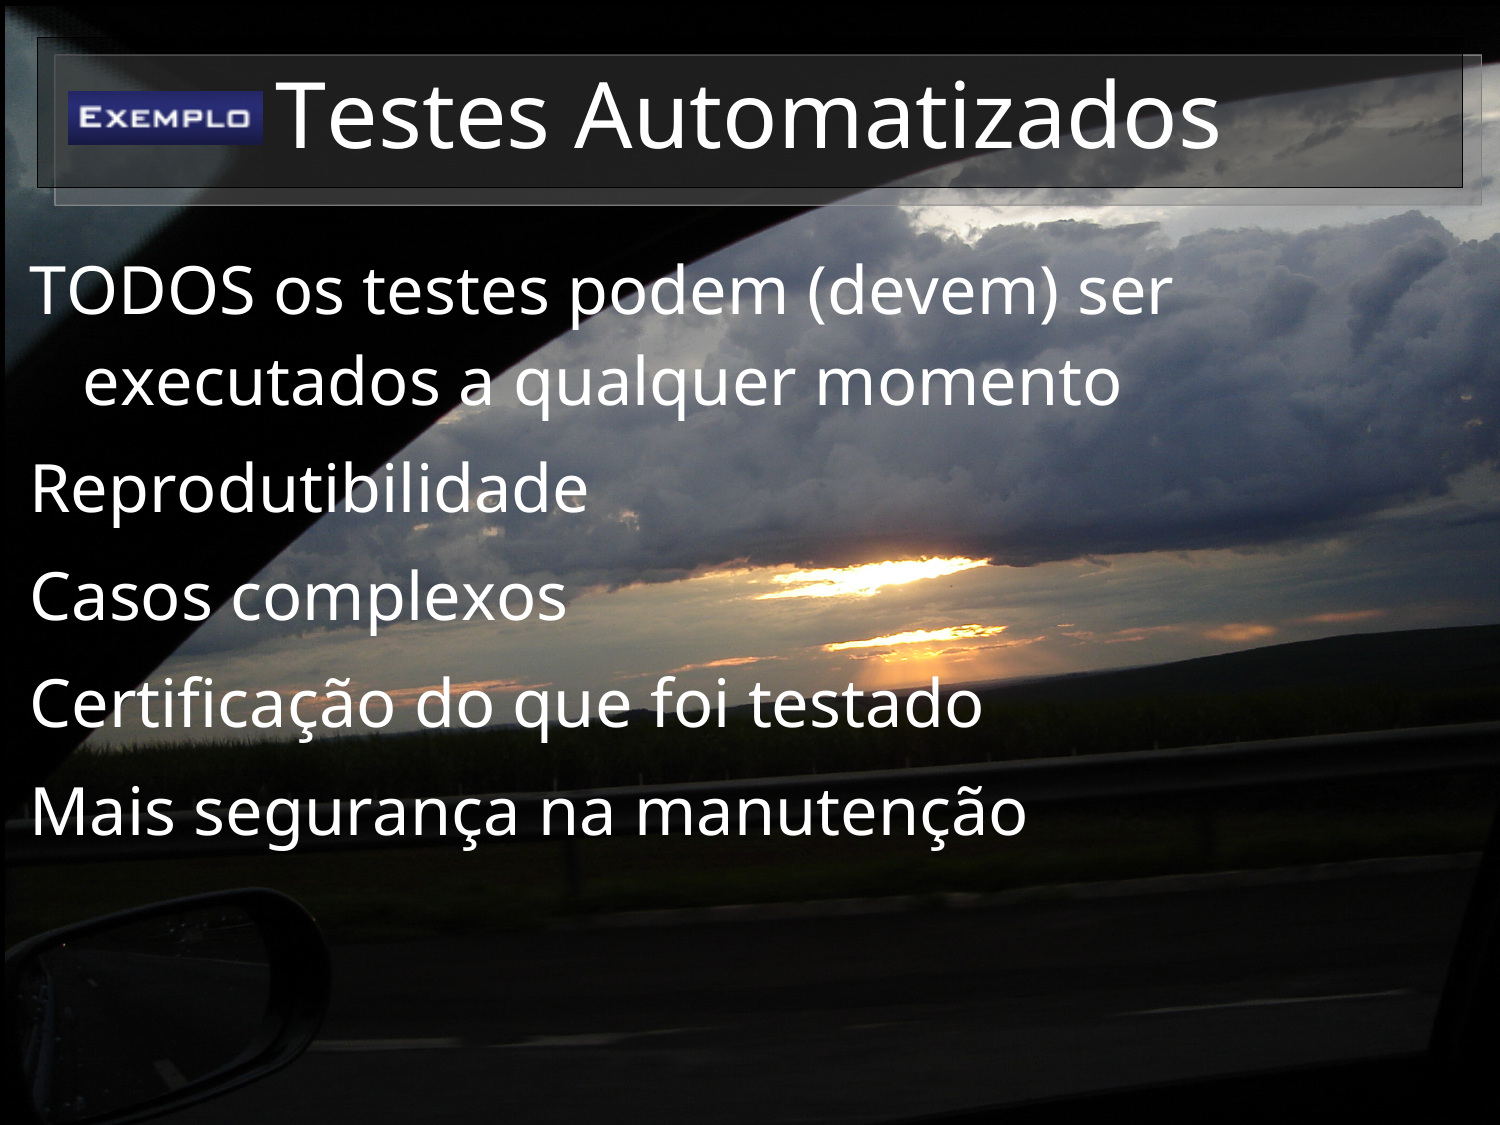

# Testes Automatizados
TODOS os testes podem (devem) ser executados a qualquer momento
Reprodutibilidade
Casos complexos
Certificação do que foi testado
Mais segurança na manutenção
7